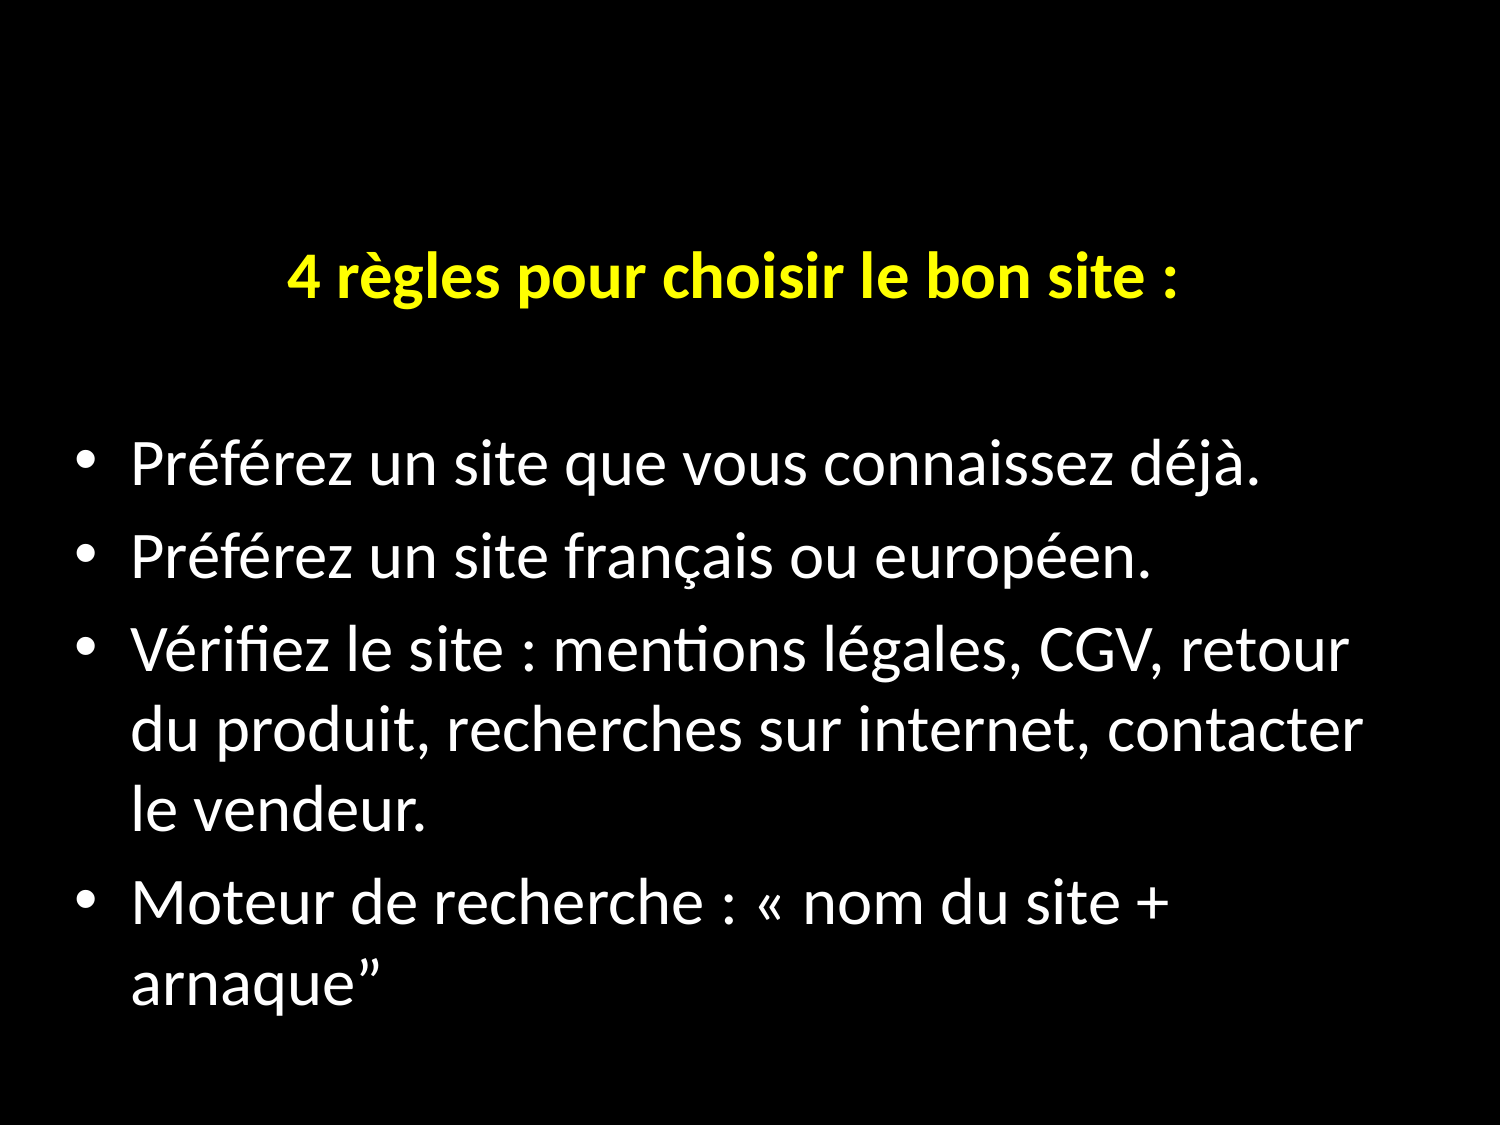

# 4 règles pour choisir le bon site :
Préférez un site que vous connaissez déjà.
Préférez un site français ou européen.
Vérifiez le site : mentions légales, CGV, retour du produit, recherches sur internet, contacter le vendeur.
Moteur de recherche : « nom du site + arnaque”